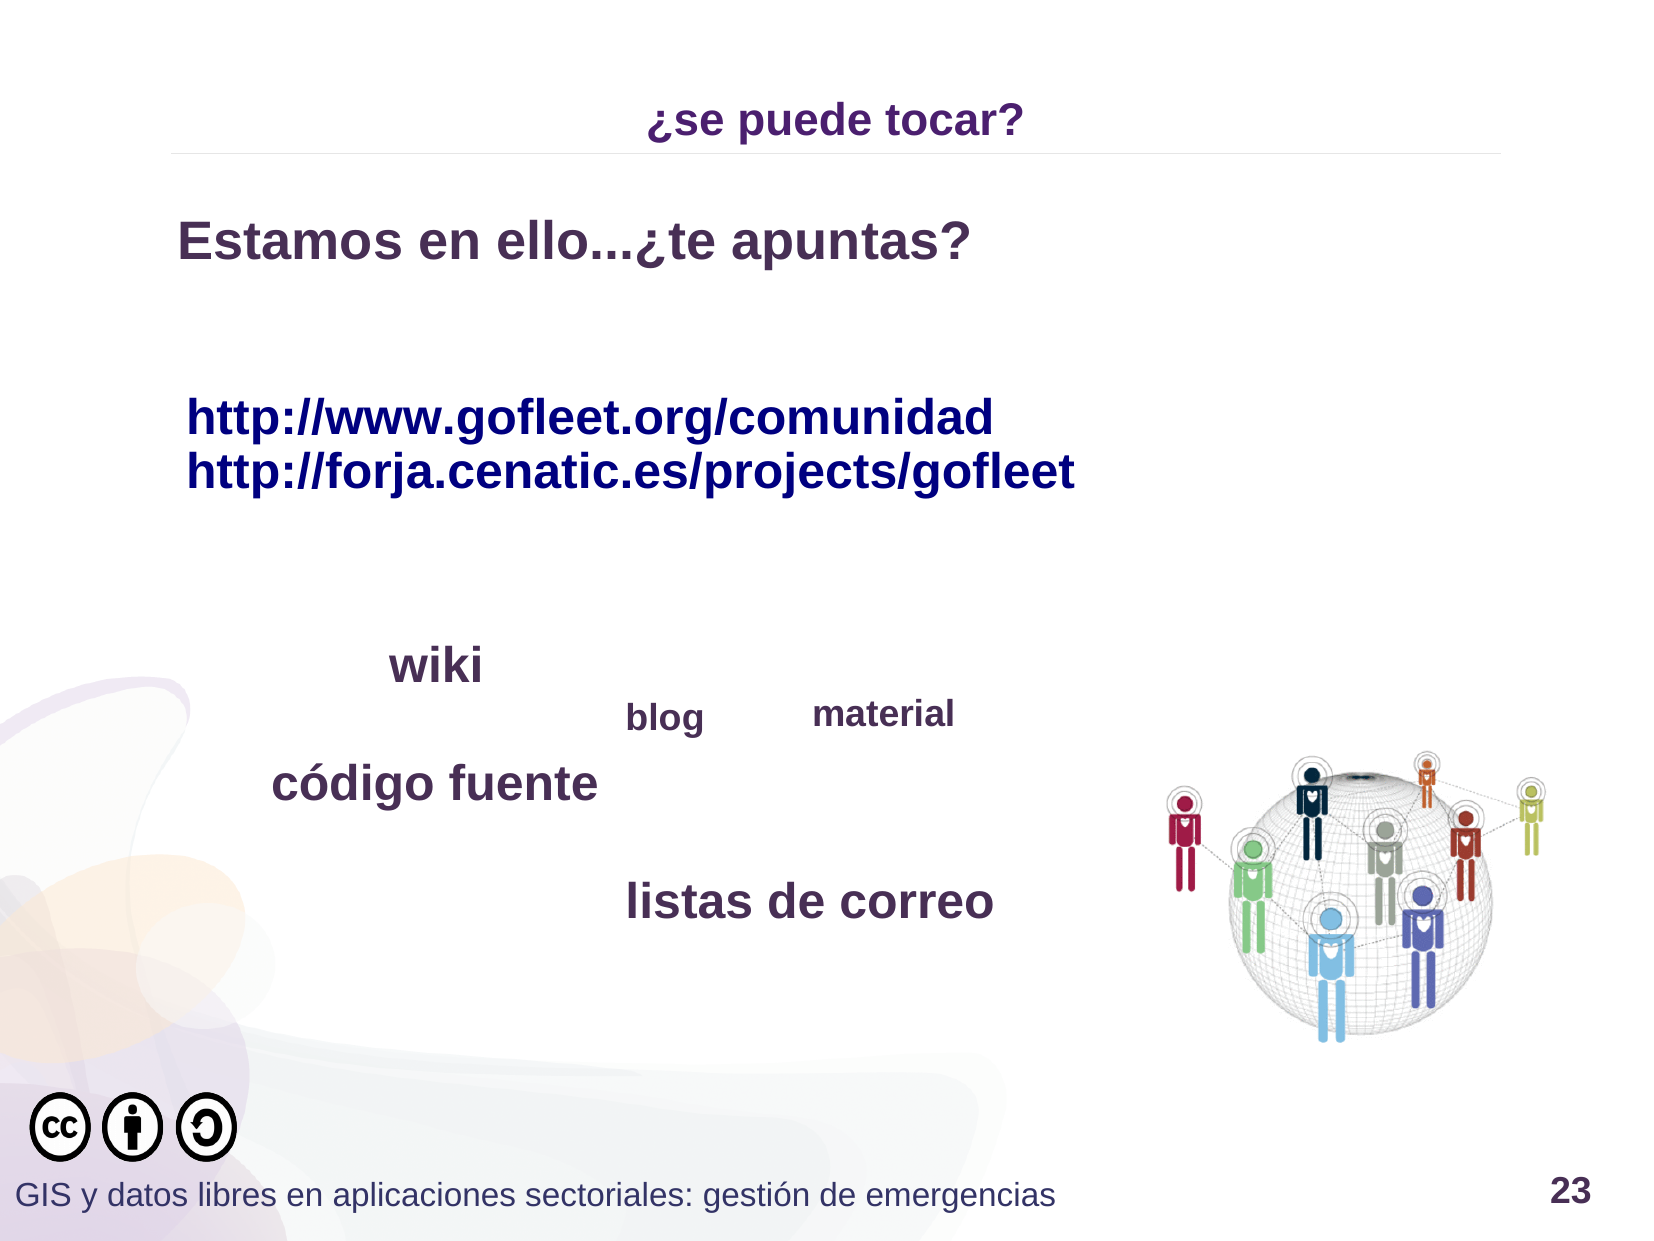

¿se puede tocar?
Estamos en ello...¿te apuntas?
http://www.gofleet.org/comunidadhttp://forja.cenatic.es/projects/gofleet
wiki
material
blog
código fuente
listas de correo